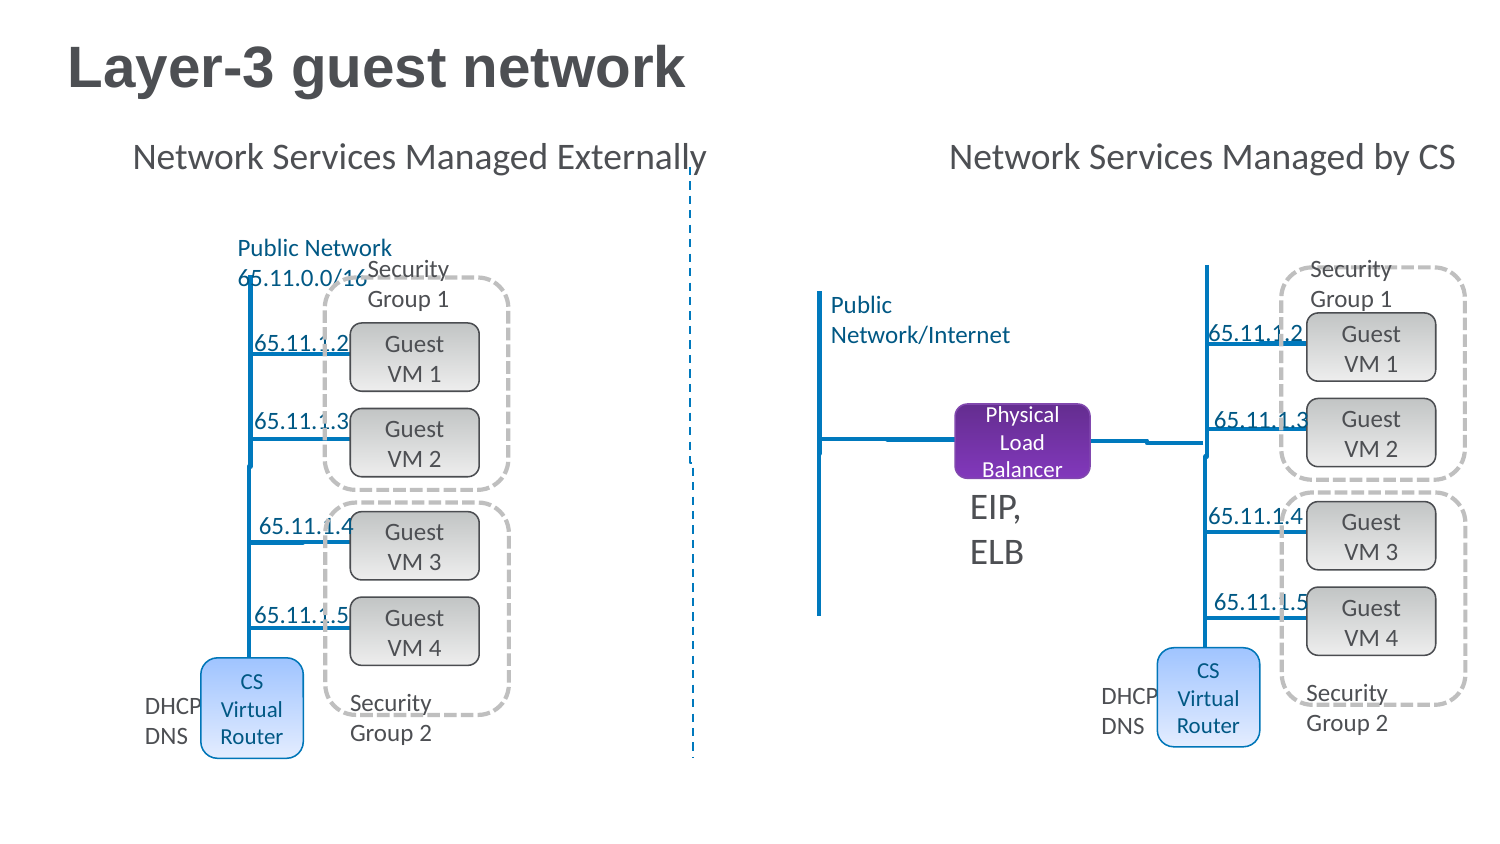

# Layer-3 guest network
Network Services Managed Externally
Network Services Managed by CS
Public Network
65.11.0.0/16
Security Group 1
Security Group 1
Public Network/Internet
65.11.1.2
Guest VM 1
65.11.1.2
Guest VM 1
65.11.1.3
Guest VM 2
65.11.1.3
Physical
Load Balancer
Guest VM 2
EIP, ELB
65.11.1.4
Guest VM 3
65.11.1.4
Guest VM 3
65.11.1.5
Guest VM 4
65.11.1.5
Guest VM 4
CS
Virtual Router
CS
Virtual Router
Security Group 2
DHCP, DNS
Security Group 2
DHCP, DNS